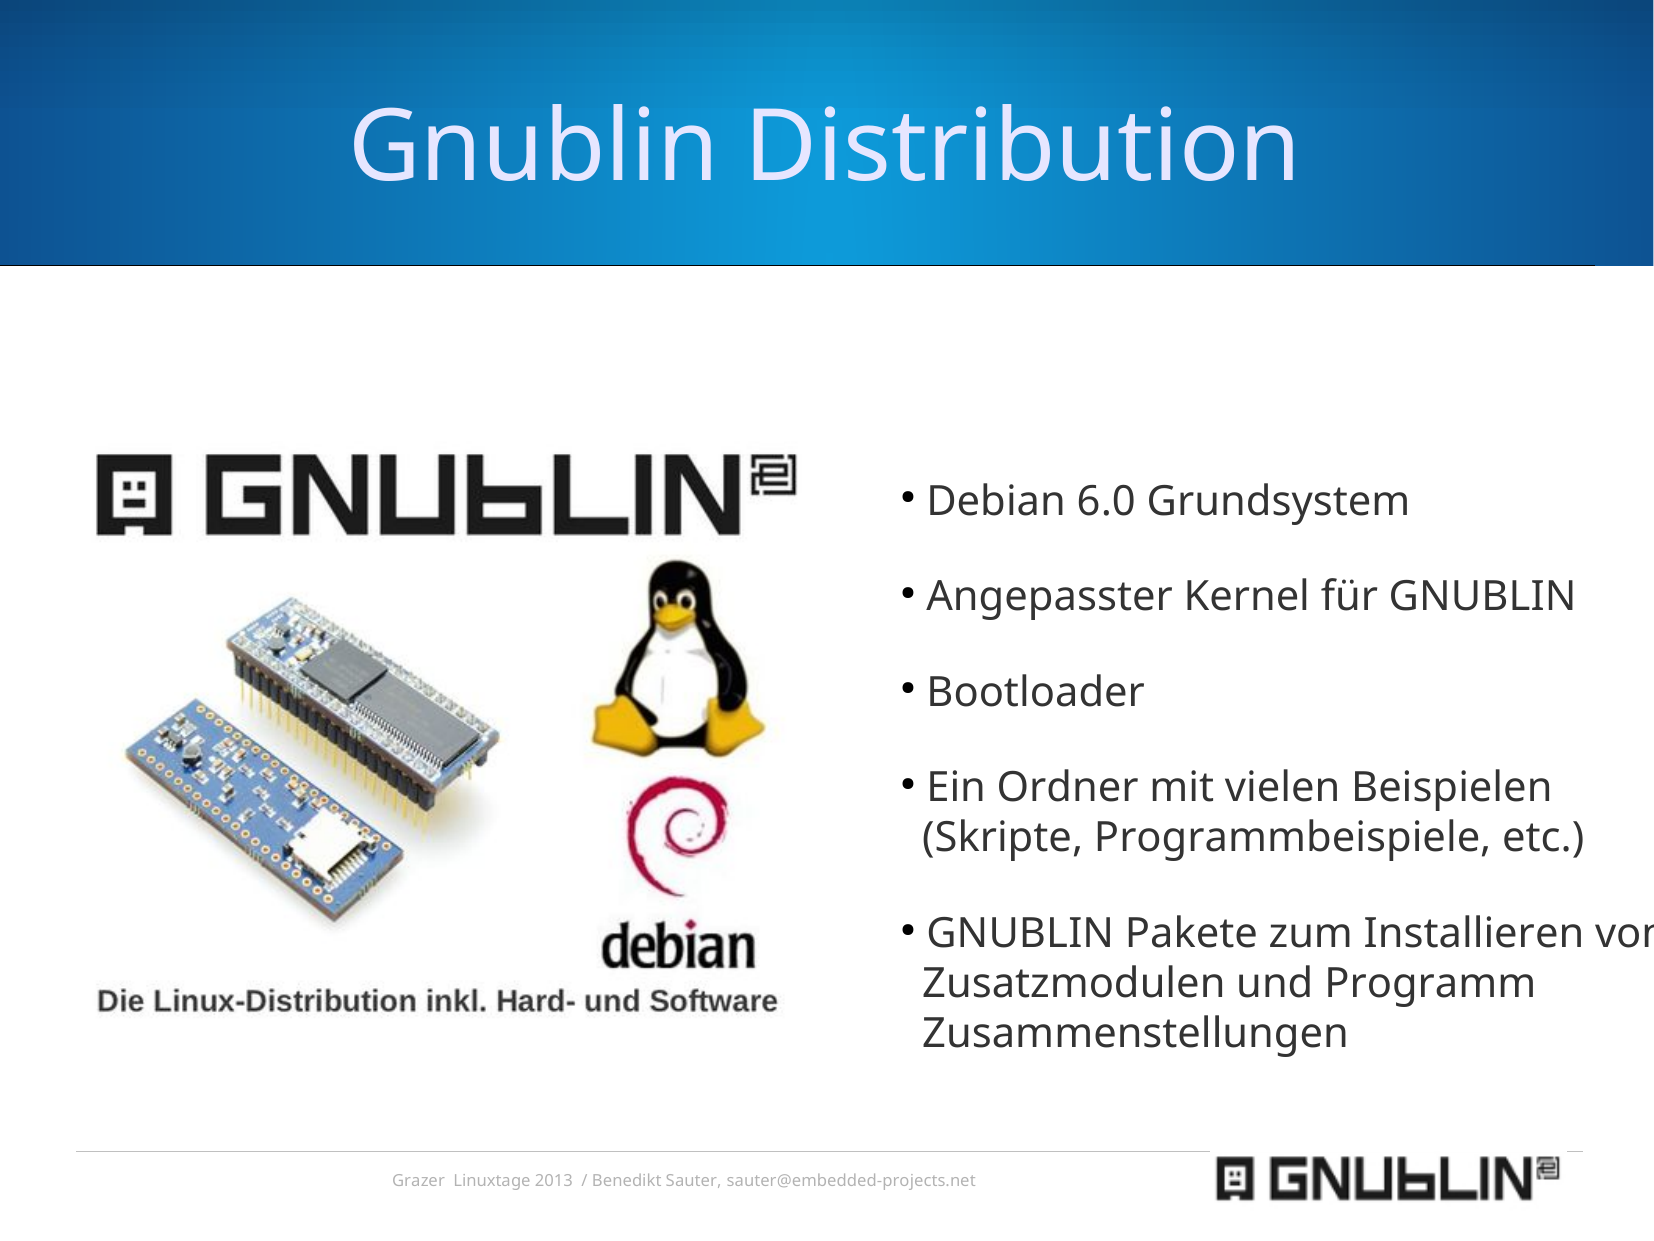

# Gnublin Distribution
 Debian 6.0 Grundsystem
 Angepasster Kernel für GNUBLIN
 Bootloader
 Ein Ordner mit vielen Beispielen
 (Skripte, Programmbeispiele, etc.)
 GNUBLIN Pakete zum Installieren von
 Zusatzmodulen und Programm
 Zusammenstellungen